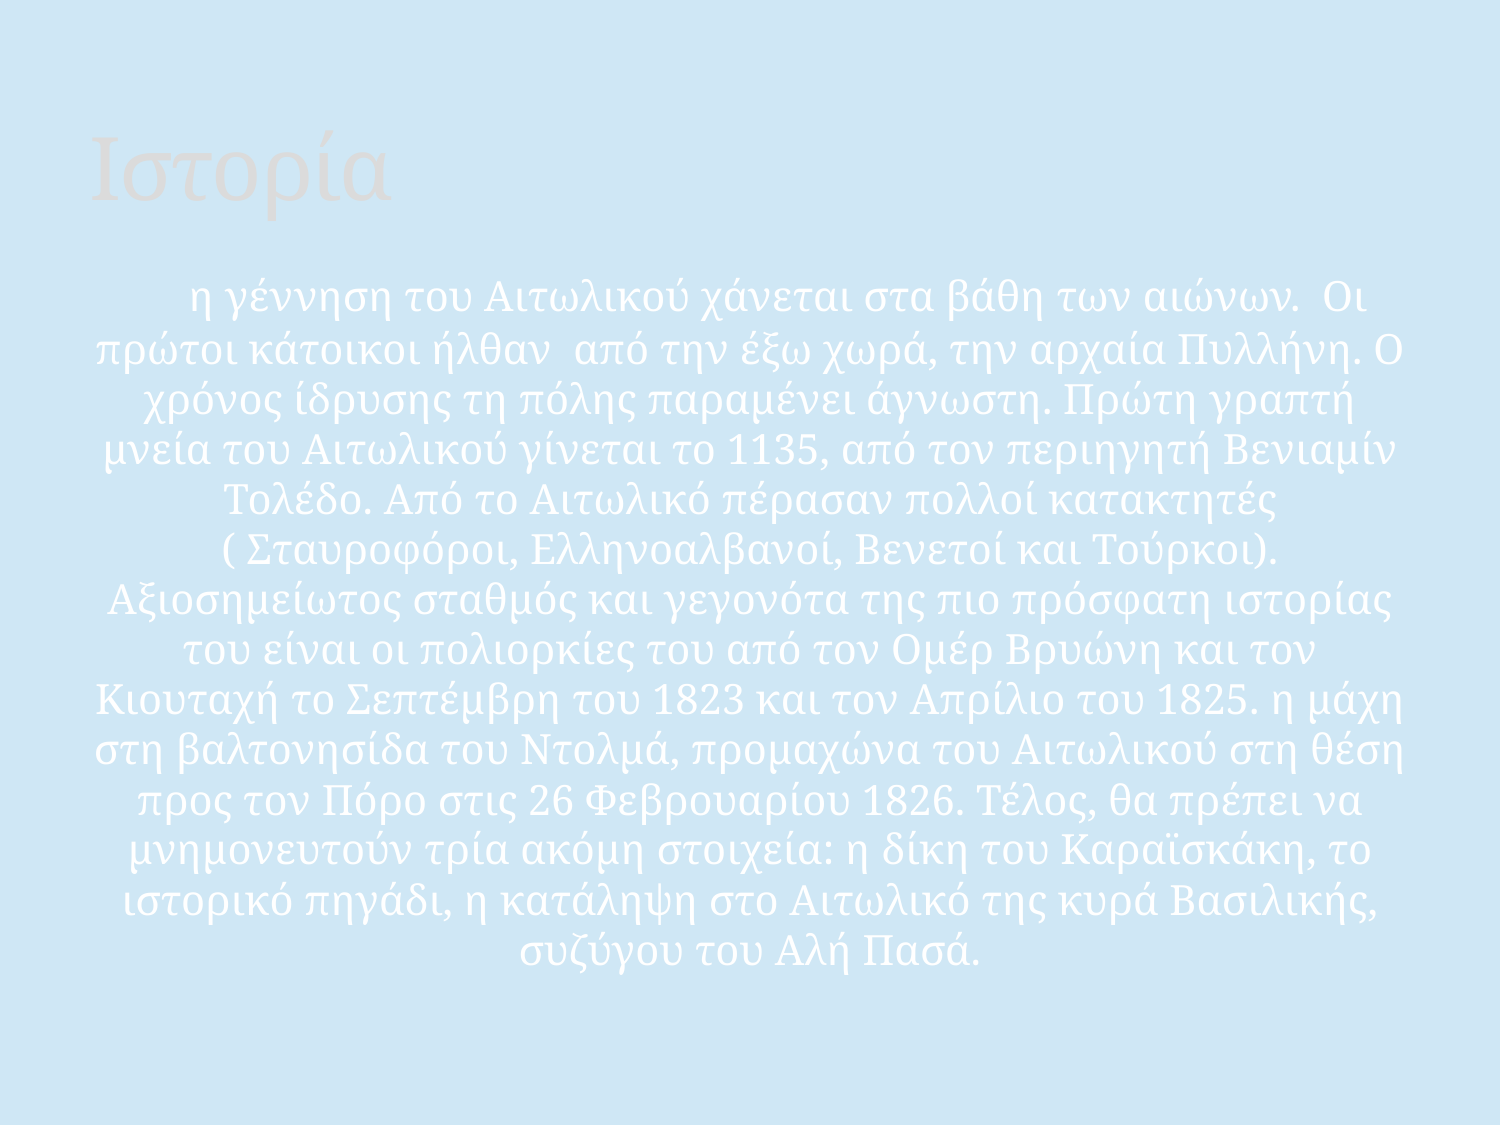

Ιστορία
# η γέννηση του Αιτωλικού χάνεται στα βάθη των αιώνων. Οι πρώτοι κάτοικοι ήλθαν από την έξω χωρά, την αρχαία Πυλλήνη. Ο χρόνος ίδρυσης τη πόλης παραμένει άγνωστη. Πρώτη γραπτή μνεία του Αιτωλικού γίνεται το 1135, από τον περιηγητή Βενιαμίν Τολέδο. Από το Αιτωλικό πέρασαν πολλοί κατακτητές ( Σταυροφόροι, Ελληνοαλβανοί, Βενετοί και Τούρκοι). Αξιοσημείωτος σταθμός και γεγονότα της πιο πρόσφατη ιστορίας του είναι οι πολιορκίες του από τον Ομέρ Βρυώνη και τον Κιουταχή το Σεπτέμβρη του 1823 και τον Απρίλιο του 1825. η μάχη στη βαλτονησίδα του Ντολμά, προμαχώνα του Αιτωλικού στη θέση προς τον Πόρο στις 26 Φεβρουαρίου 1826. Τέλος, θα πρέπει να μνημονευτούν τρία ακόμη στοιχεία: η δίκη του Καραϊσκάκη, το ιστορικό πηγάδι, η κατάληψη στο Αιτωλικό της κυρά Βασιλικής, συζύγου του Αλή Πασά.